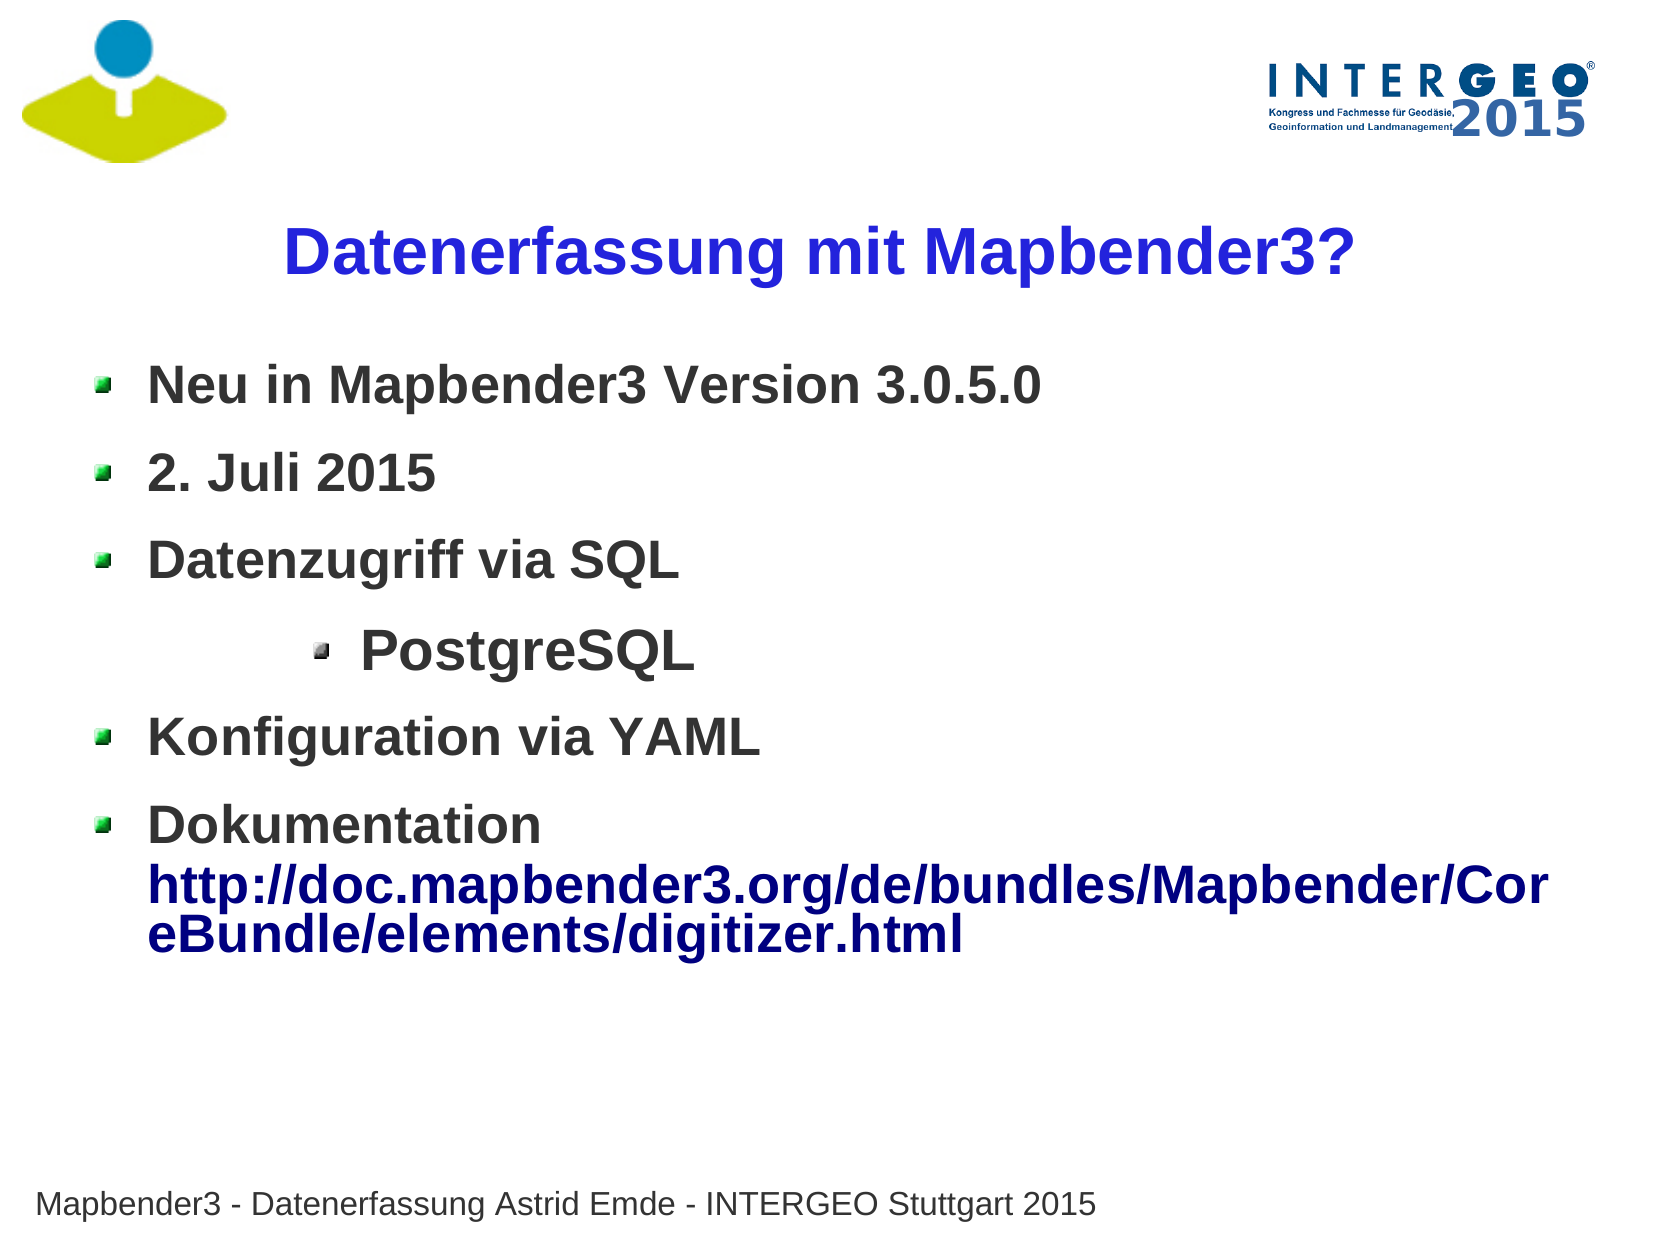

# Datenerfassung mit Mapbender3?
Neu in Mapbender3 Version 3.0.5.0
2. Juli 2015
Datenzugriff via SQL
PostgreSQL
Konfiguration via YAML
Dokumentation http://doc.mapbender3.org/de/bundles/Mapbender/CoreBundle/elements/digitizer.html